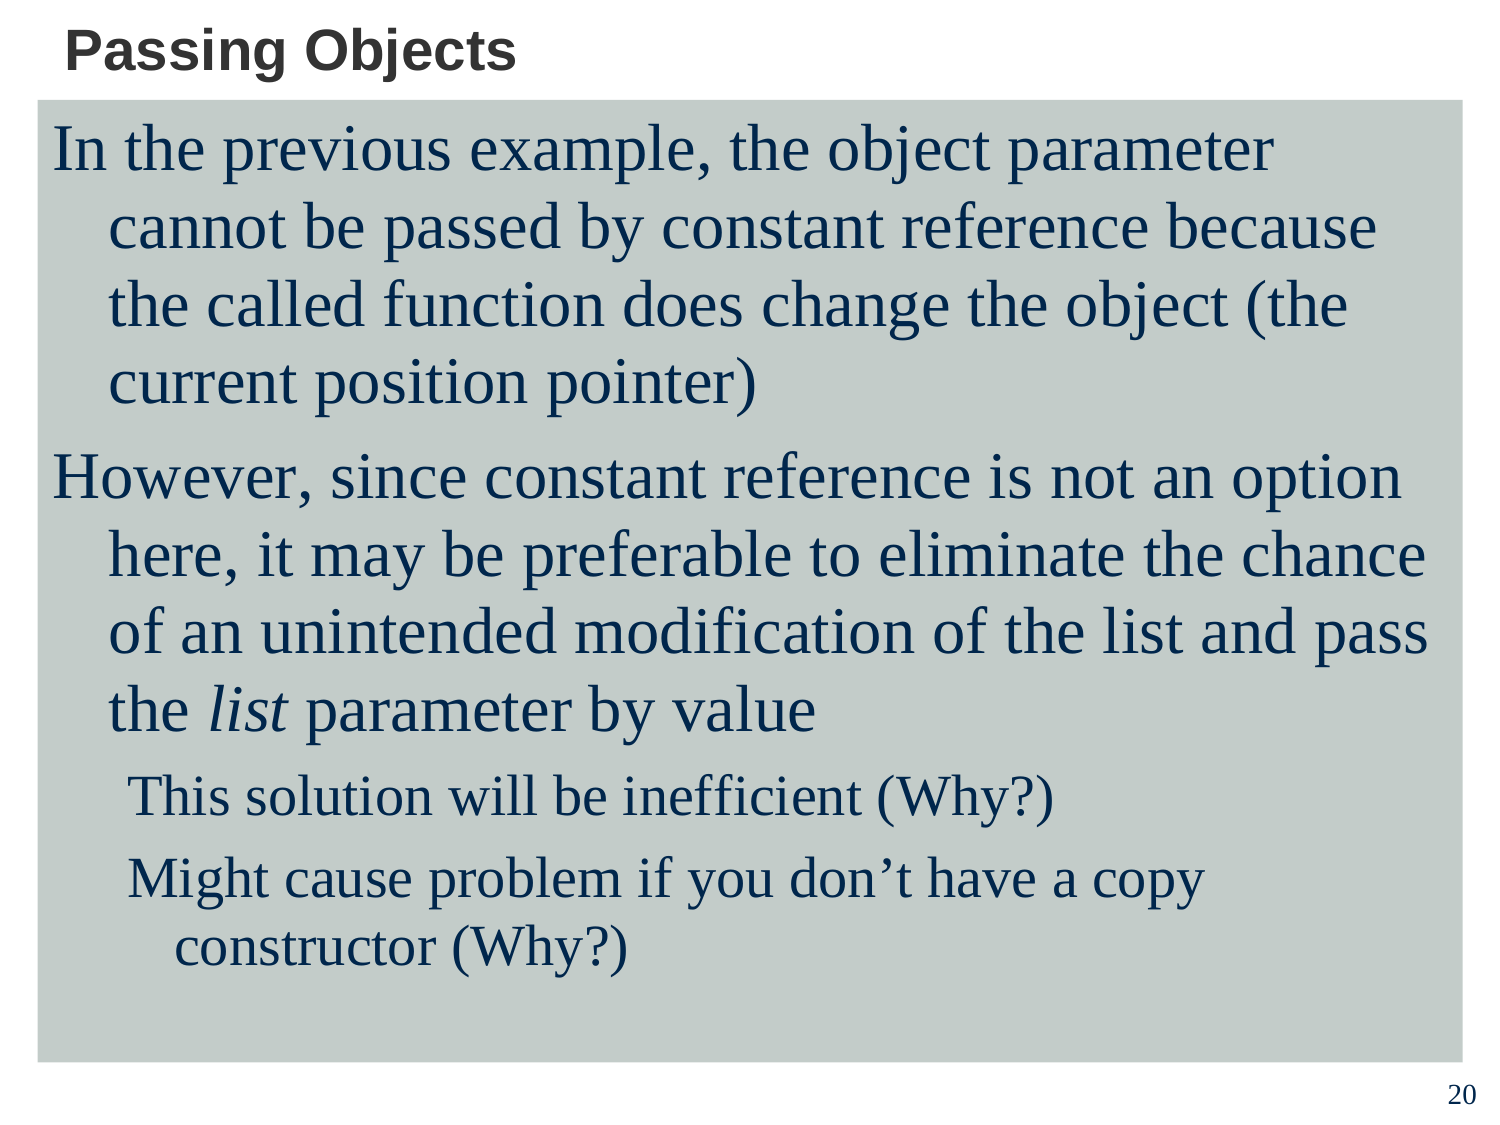

# Passing Objects
In the previous example, the object parameter cannot be passed by constant reference because the called function does change the object (the current position pointer)
However, since constant reference is not an option here, it may be preferable to eliminate the chance of an unintended modification of the list and pass the list parameter by value
This solution will be inefficient (Why?)
Might cause problem if you don’t have a copy constructor (Why?)